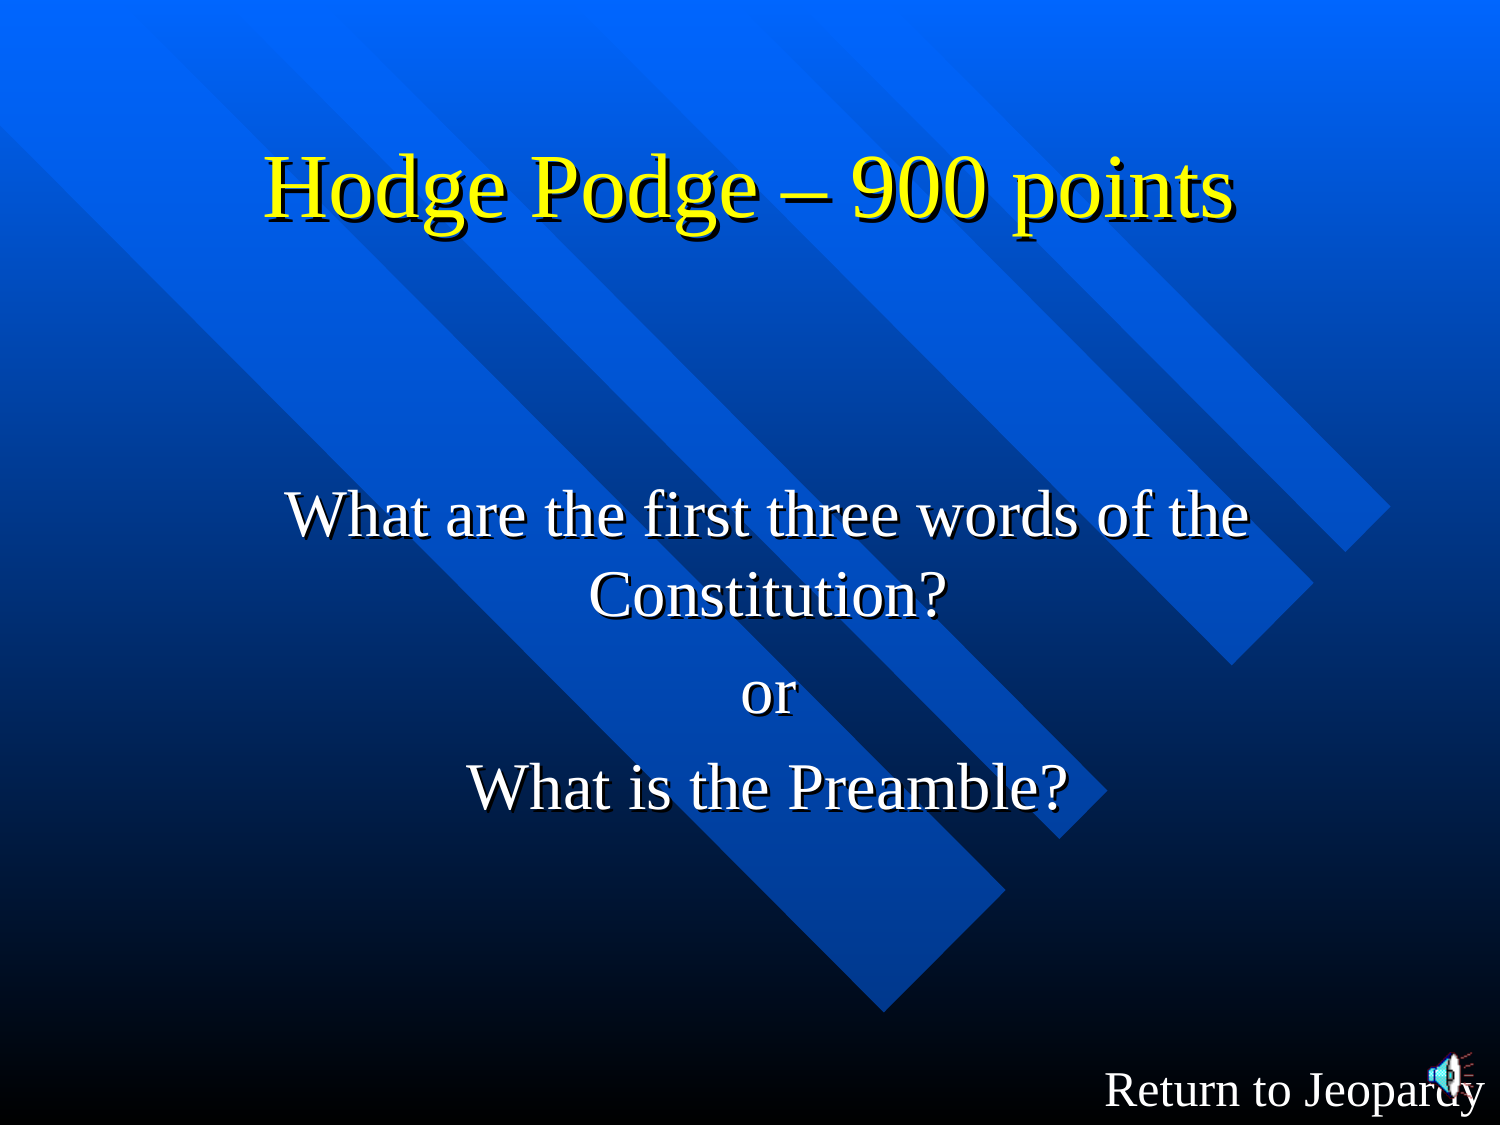

# Hodge Podge – 900 points
What are the first three words of the Constitution?
or
What is the Preamble?
Return to Jeopardy